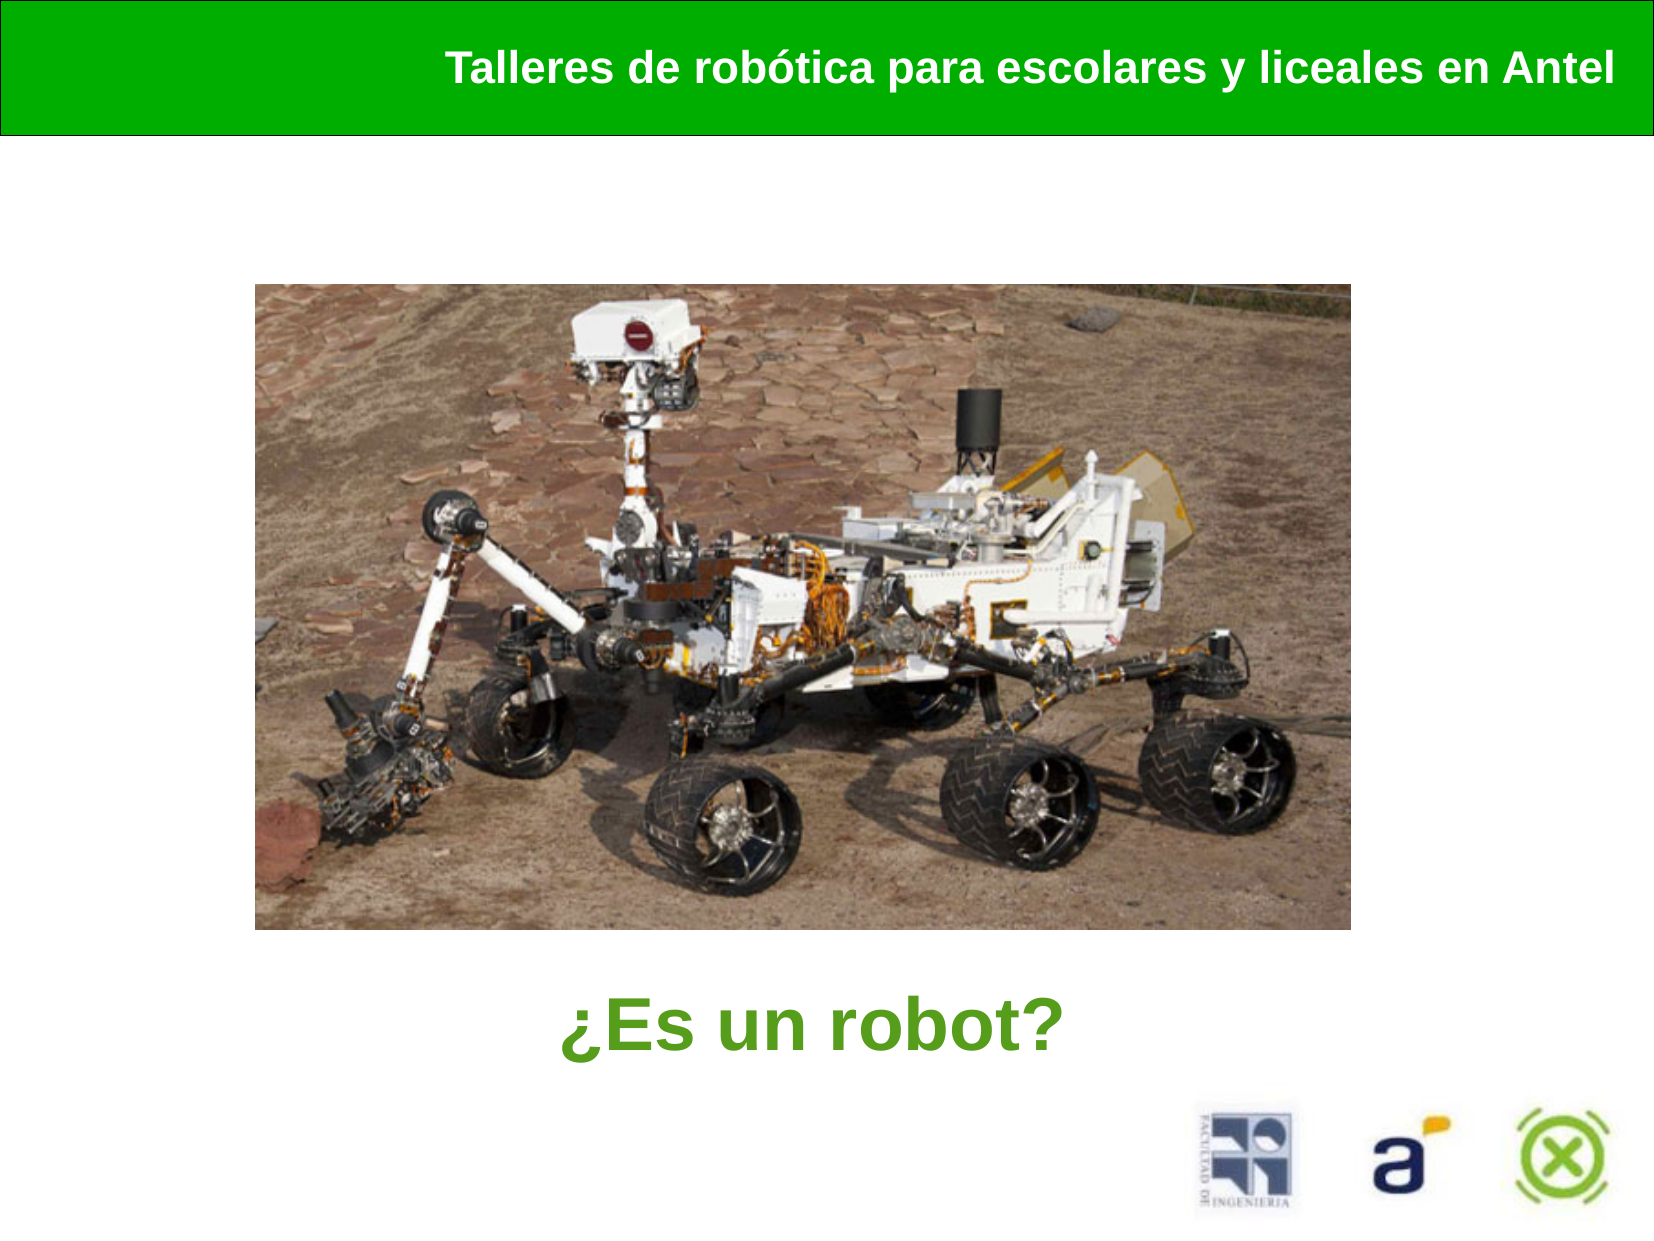

Talleres de robótica para escolares y liceales en Antel
¿Es un robot?